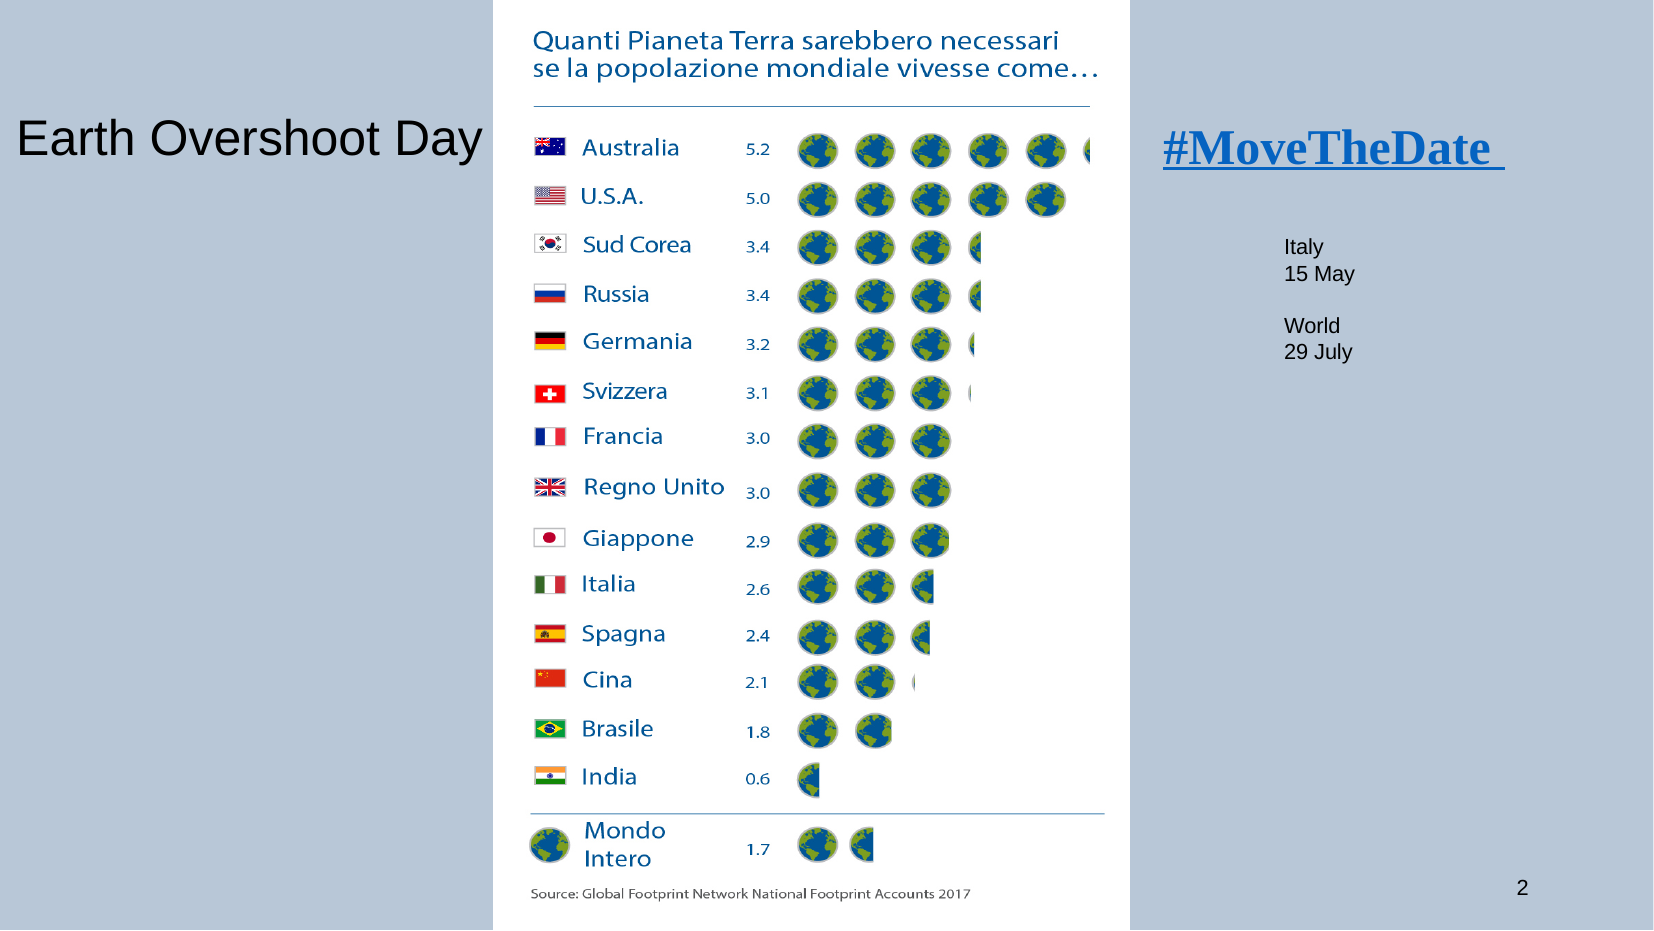

Earth Overshoot Day
#MoveTheDate
Italy
15 May
World
29 July